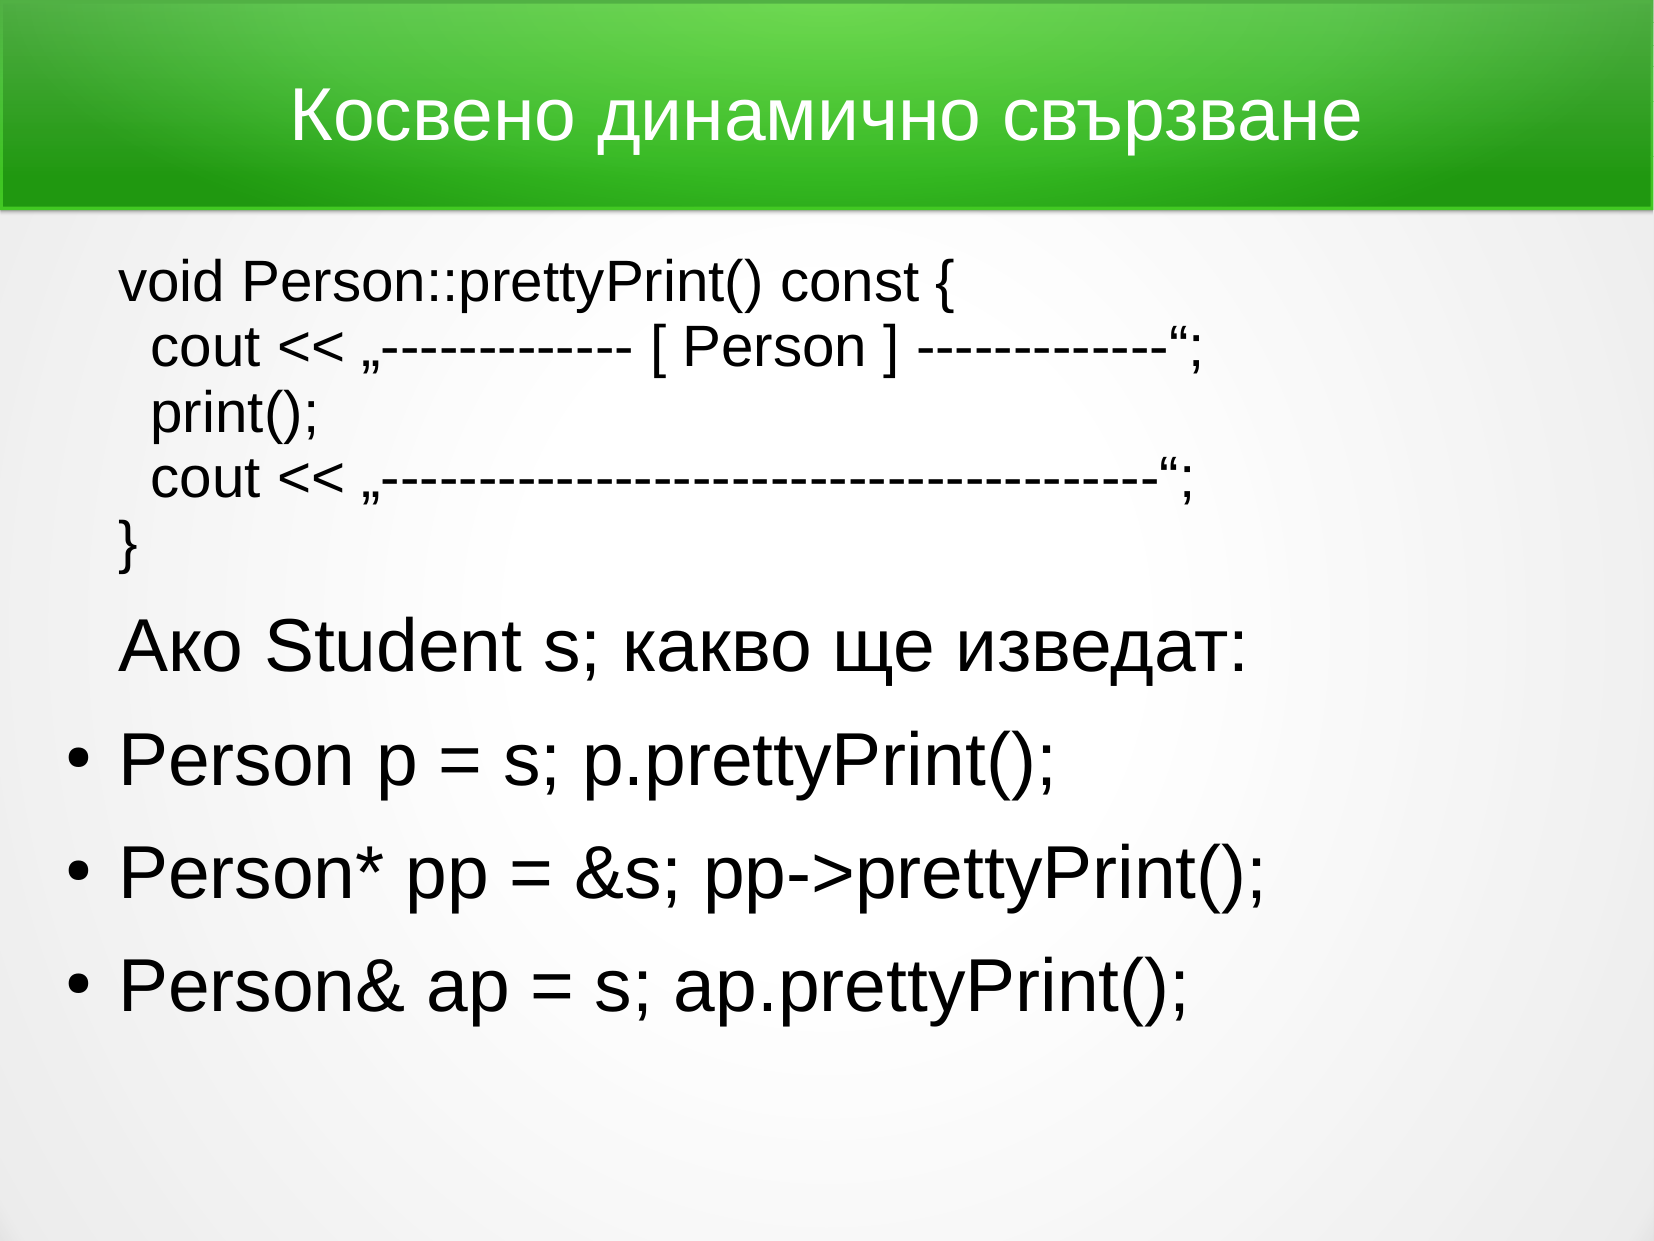

# Косвено динамично свързване
void Person::prettyPrint() const {
 cout << „------------- [ Person ] -------------“;
 print();
 cout << „----------------------------------------“;
}
Ако Student s; какво ще изведат:
Person p = s; p.prettyPrint();
Person* pp = &s; pp->prettyPrint();
Person& ap = s; ap.prettyPrint();